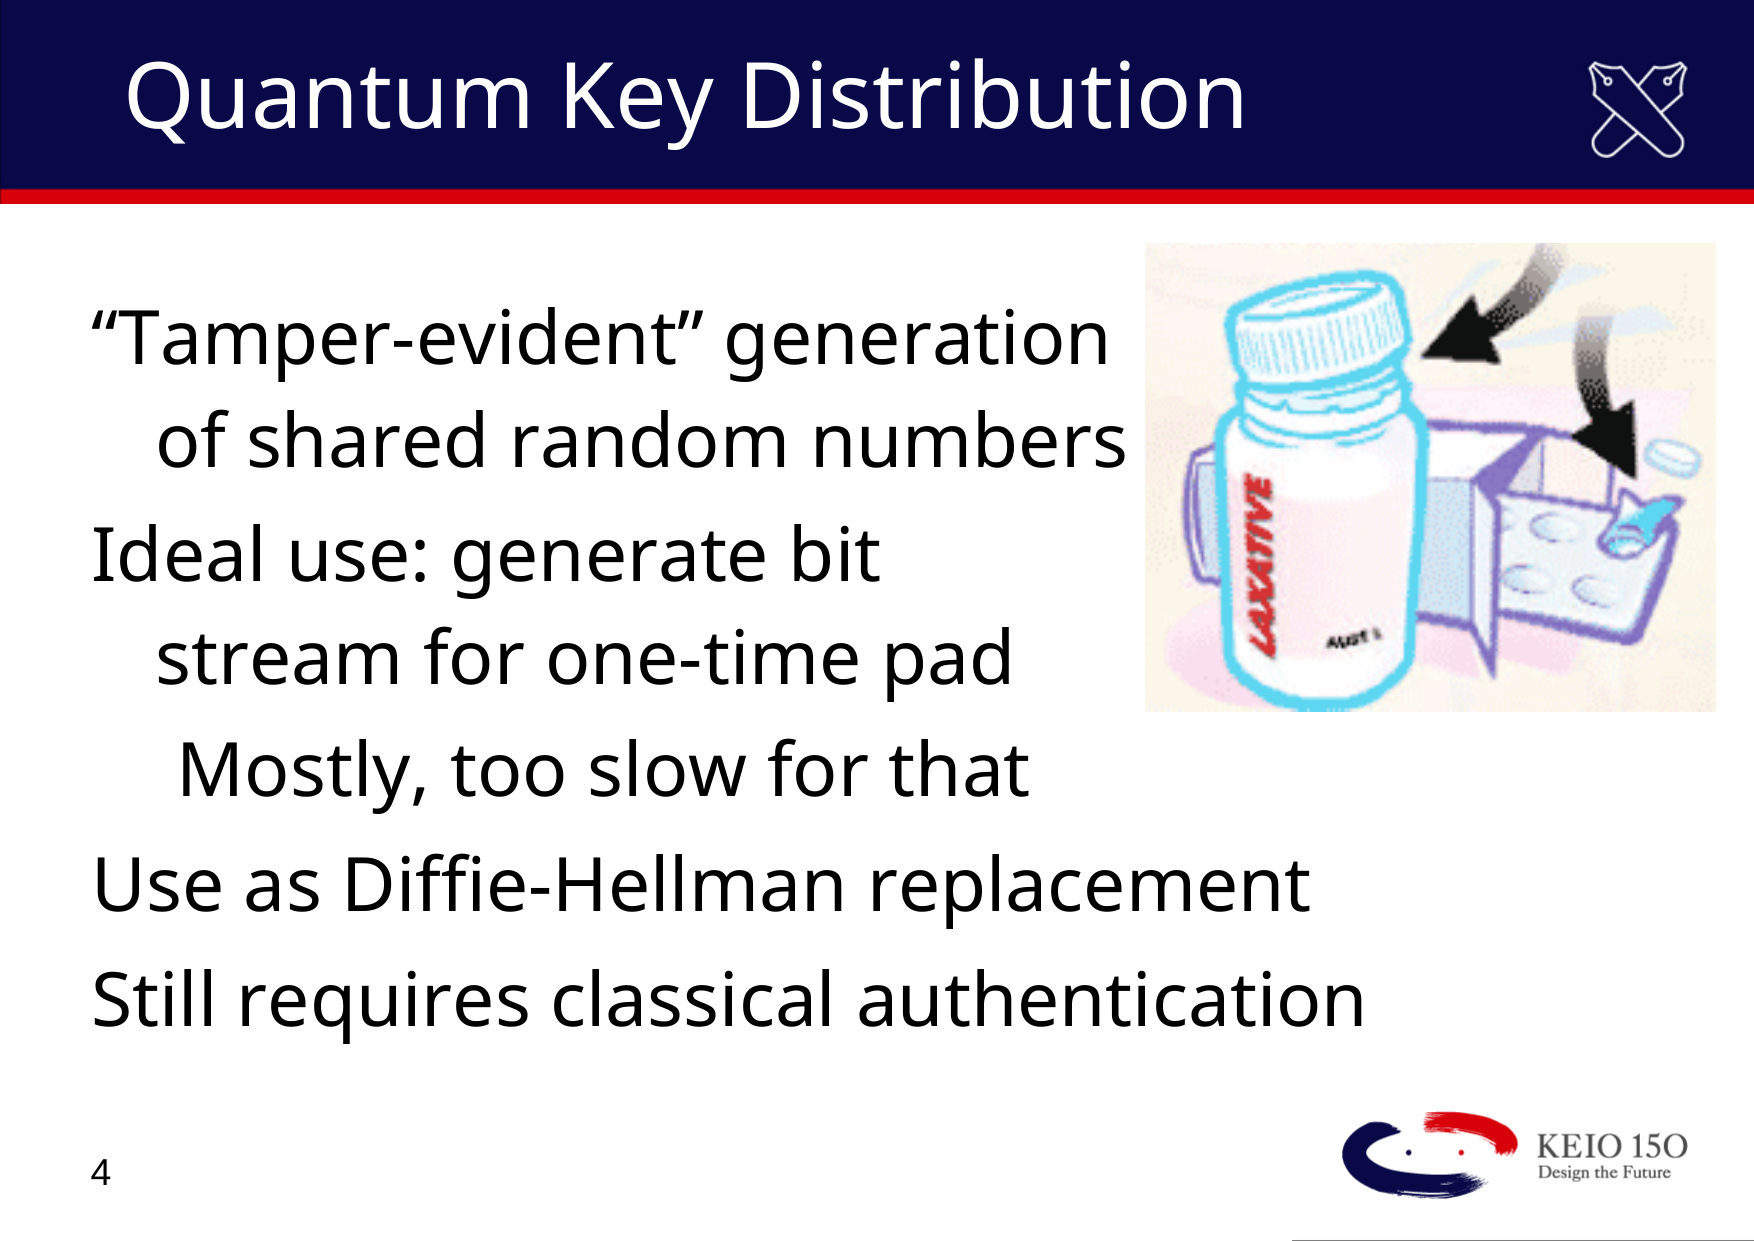

# Quantum Key Distribution
“Tamper-evident” generation
of shared random numbers
Ideal use: generate bit
stream for one-time pad
Mostly, too slow for that
Use as Diffie-Hellman replacement
Still requires classical authentication
4